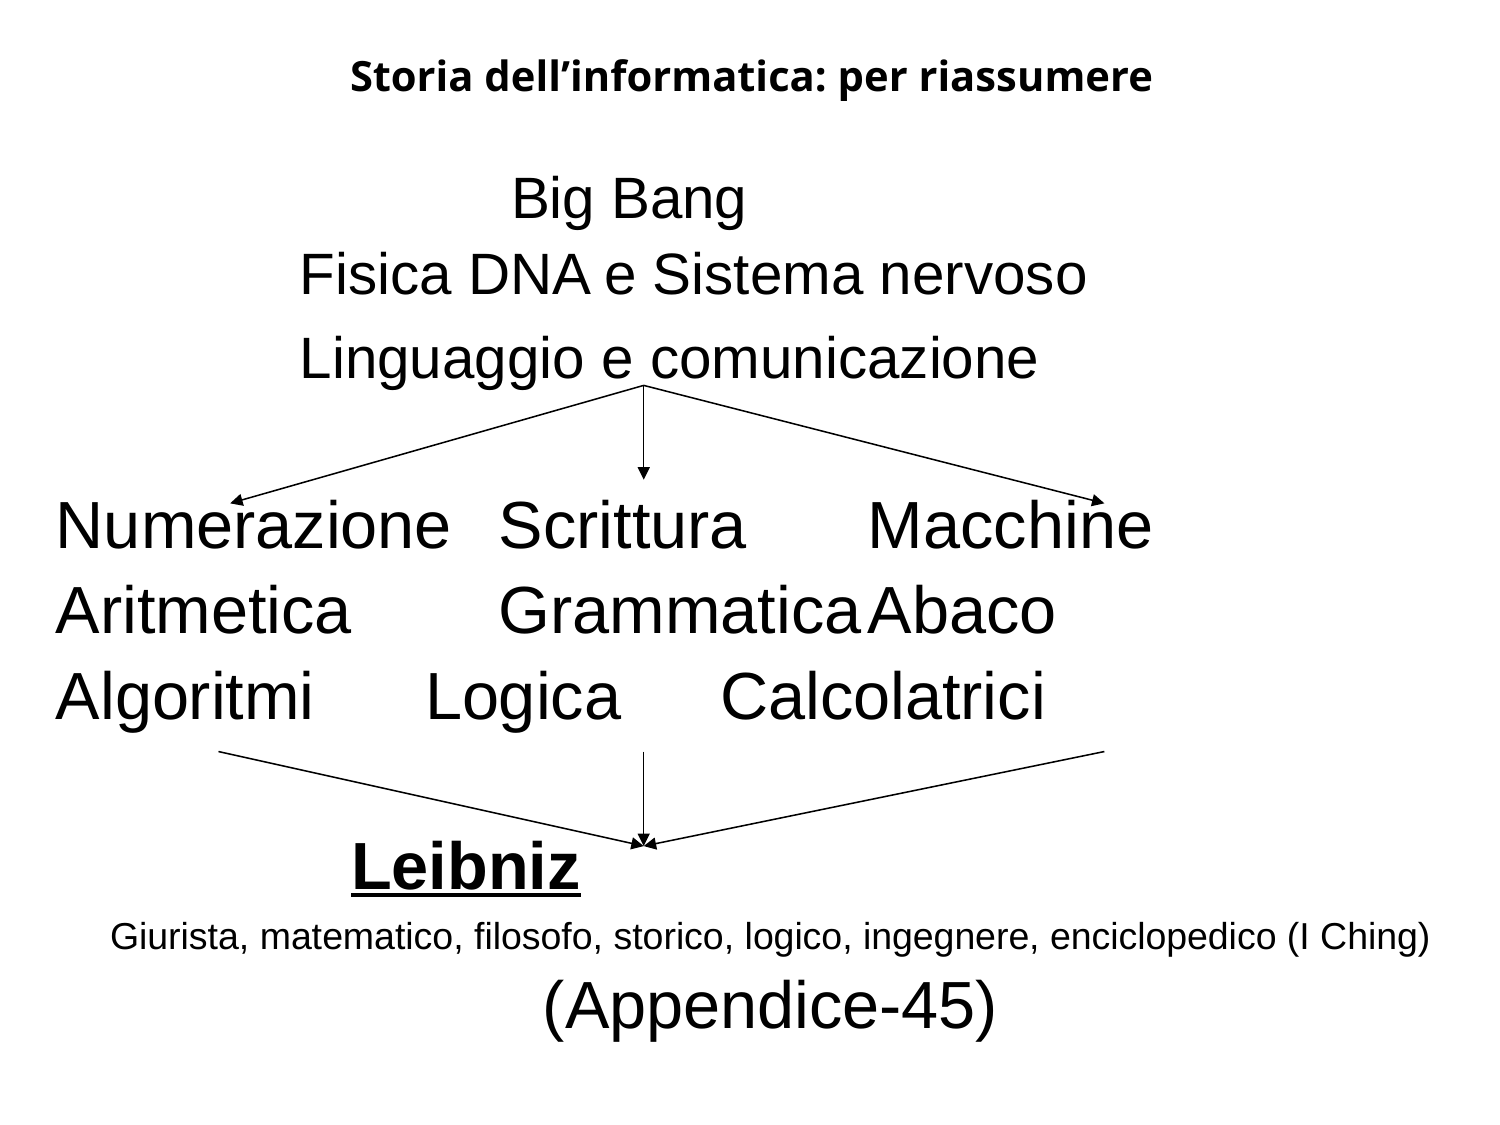

# Storia dell’informatica: per riassumere
 Big Bang
 Fisica DNA e Sistema nervoso
 Linguaggio e comunicazione
Numerazione	Scrittura		Macchine
Aritmetica		Grammatica	Abaco
Algoritmi		Logica		Calcolatrici
				Leibniz
Giurista, matematico, filosofo, storico, logico, ingegnere, enciclopedico (I Ching)
(Appendice-45)